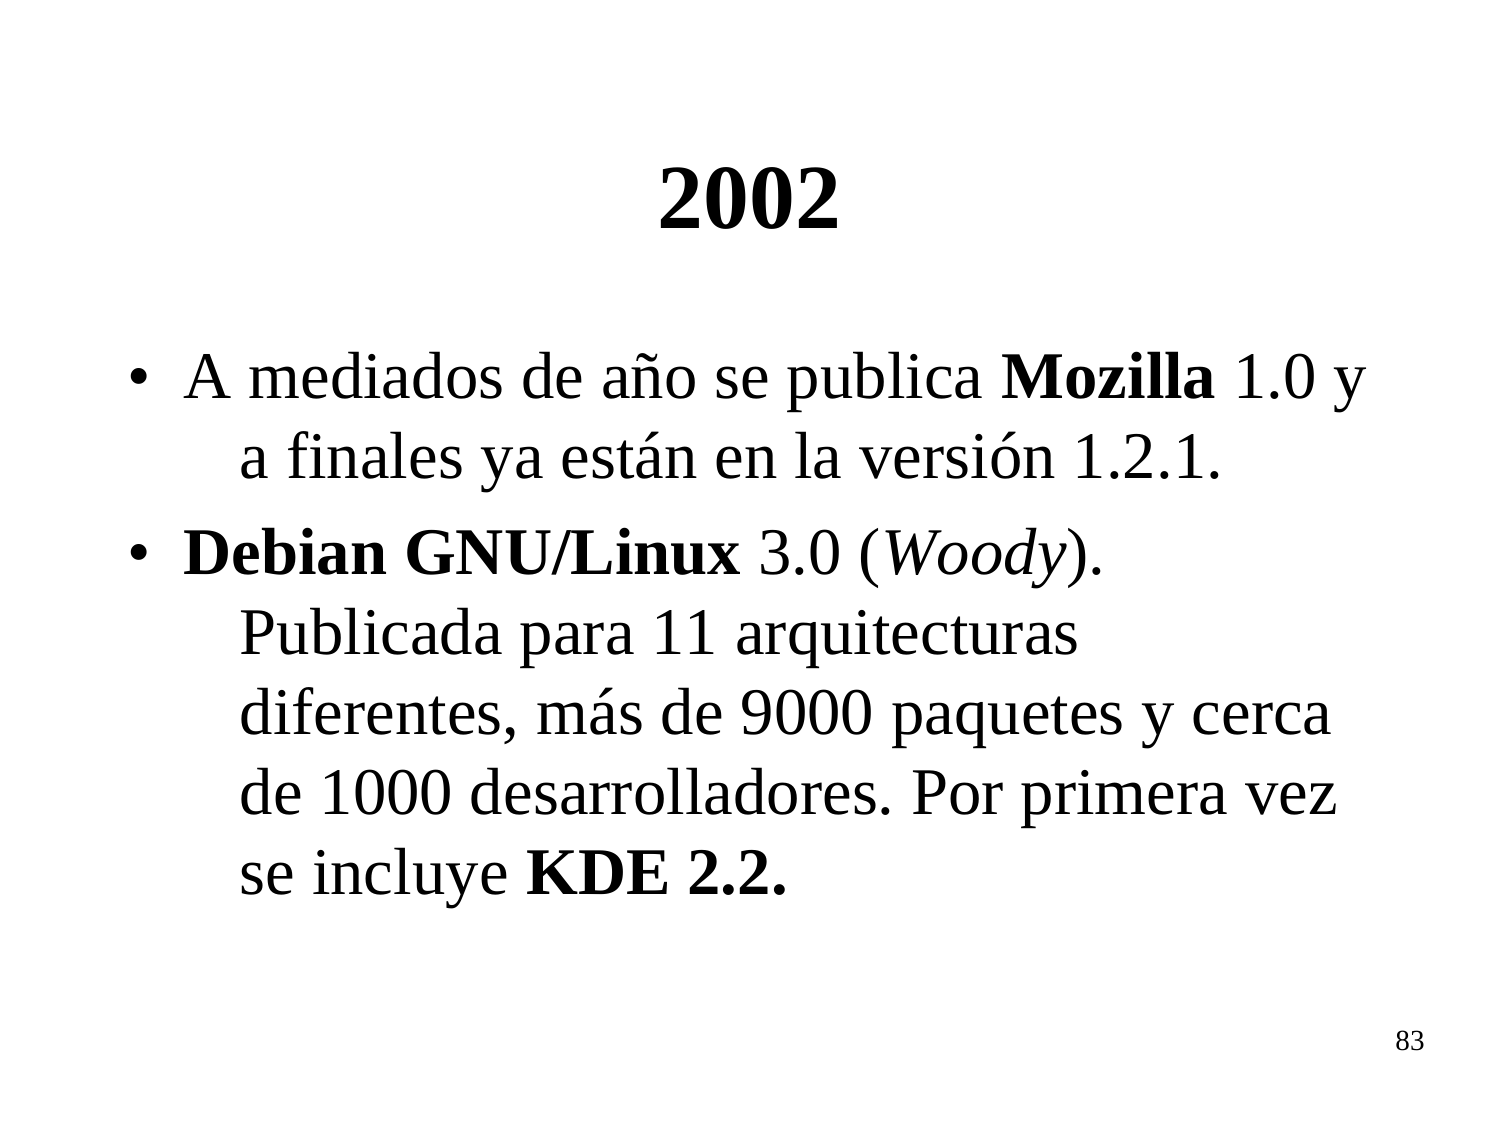

# 2002
A mediados de año se publica Mozilla 1.0 y a finales ya están en la versión 1.2.1.
Debian GNU/Linux 3.0 (Woody). Publicada para 11 arquitecturas diferentes, más de 9000 paquetes y cerca de 1000 desarrolladores. Por primera vez se incluye KDE 2.2.
83